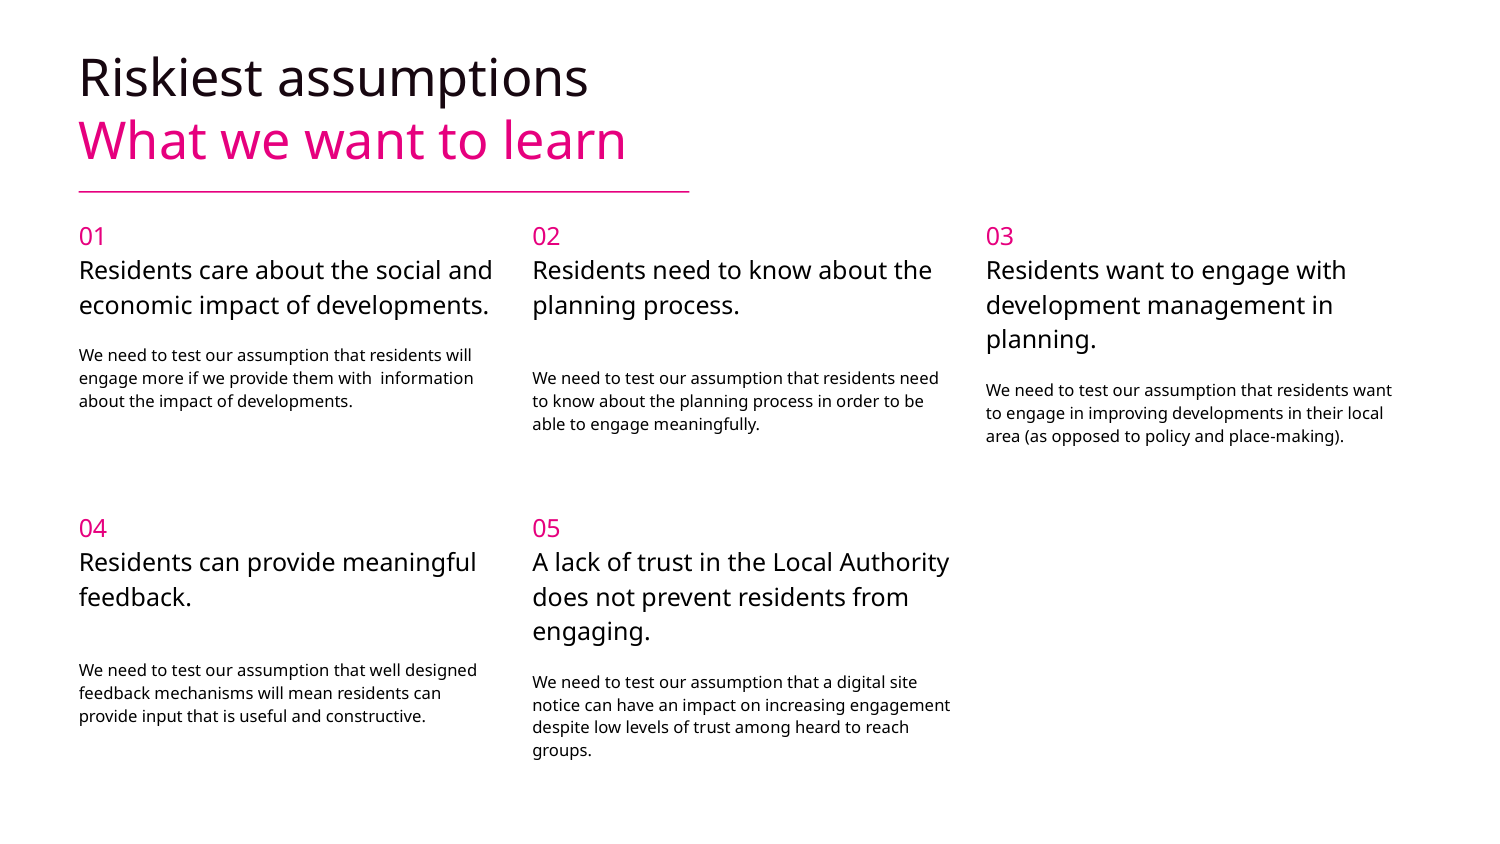

Riskiest assumptions
What we want to learn
01
Residents care about the social and economic impact of developments.
We need to test our assumption that residents will engage more if we provide them with information about the impact of developments.
02
Residents need to know about the planning process.
We need to test our assumption that residents need to know about the planning process in order to be able to engage meaningfully.
03
Residents want to engage with development management in planning.
We need to test our assumption that residents want to engage in improving developments in their local area (as opposed to policy and place-making).
04
Residents can provide meaningful feedback.
We need to test our assumption that well designed feedback mechanisms will mean residents can provide input that is useful and constructive.
05
A lack of trust in the Local Authority does not prevent residents from engaging.
We need to test our assumption that a digital site notice can have an impact on increasing engagement despite low levels of trust among heard to reach groups.